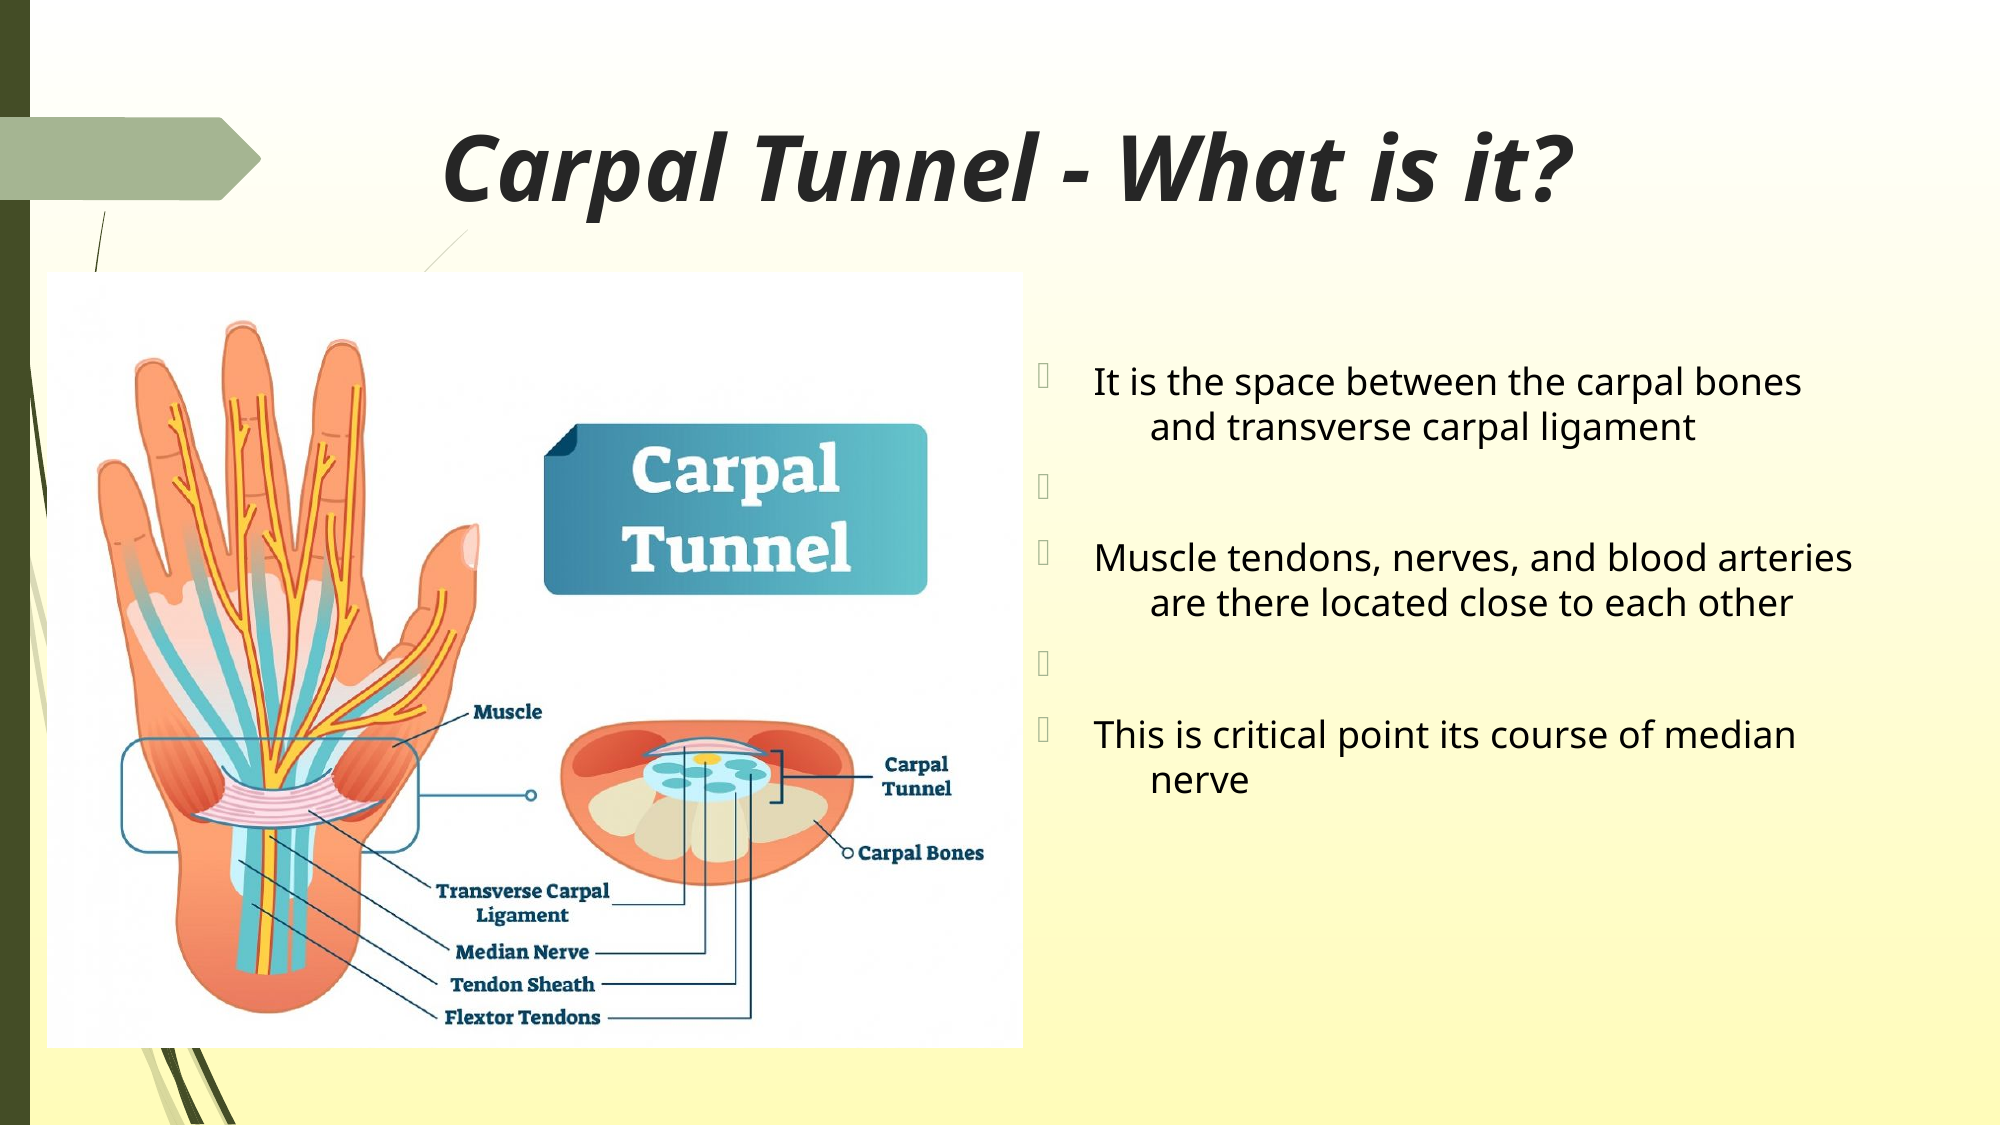

# Carpal Tunnel - What is it?
It is the space between the carpal bones and transverse carpal ligament
Muscle tendons, nerves, and blood arteries are there located close to each other
This is critical point its course of median nerve